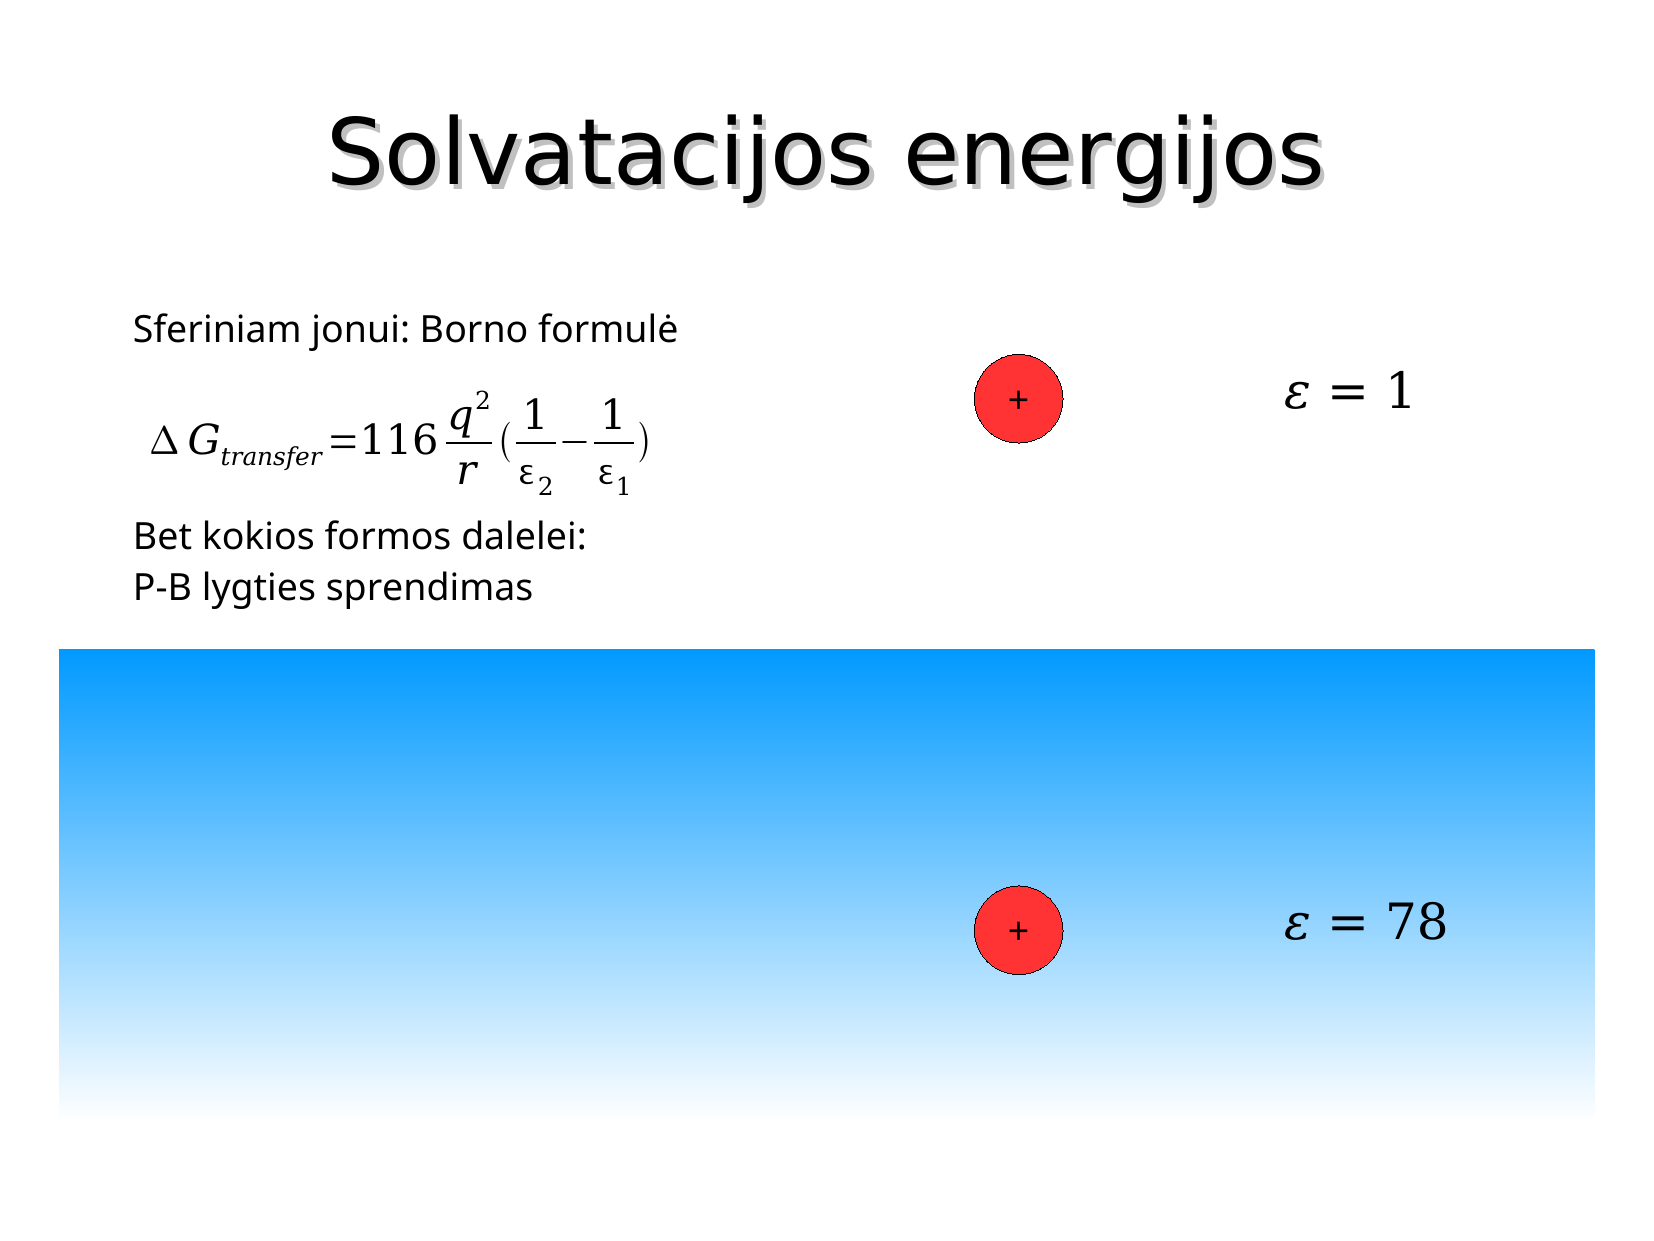

# Solvatacijos energijos
Sferiniam jonui: Borno formulė
+
ε = 1
Bet kokios formos dalelei:
P-B lygties sprendimas
+
ε = 78